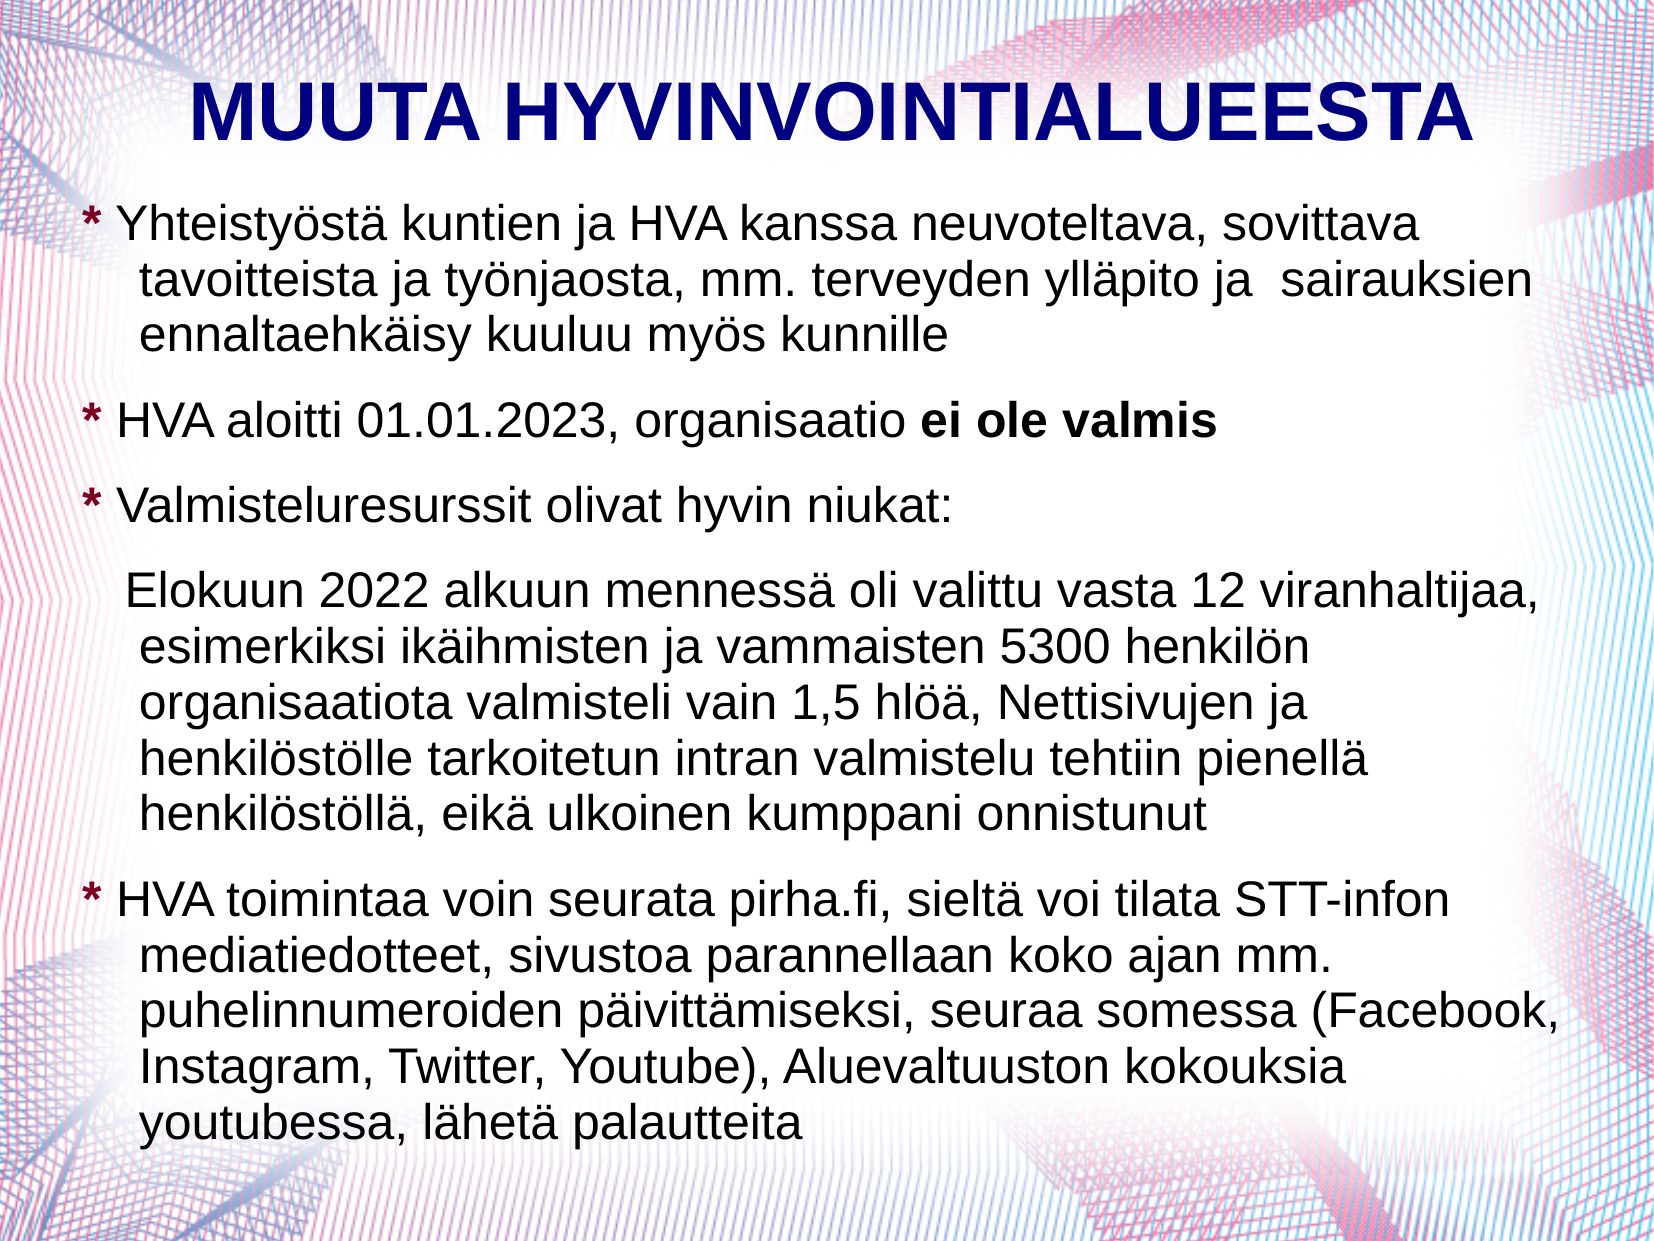

# MUUTA HYVINVOINTIALUEESTA
* Yhteistyöstä kuntien ja HVA kanssa neuvoteltava, sovittava tavoitteista ja työnjaosta, mm. terveyden ylläpito ja sairauksien ennaltaehkäisy kuuluu myös kunnille
* HVA aloitti 01.01.2023, organisaatio ei ole valmis
* Valmisteluresurssit olivat hyvin niukat:
 Elokuun 2022 alkuun mennessä oli valittu vasta 12 viranhaltijaa, esimerkiksi ikäihmisten ja vammaisten 5300 henkilön organisaatiota valmisteli vain 1,5 hlöä, Nettisivujen ja henkilöstölle tarkoitetun intran valmistelu tehtiin pienellä henkilöstöllä, eikä ulkoinen kumppani onnistunut
* HVA toimintaa voin seurata pirha.fi, sieltä voi tilata STT-infon mediatiedotteet, sivustoa parannellaan koko ajan mm. puhelinnumeroiden päivittämiseksi, seuraa somessa (Facebook, Instagram, Twitter, Youtube), Aluevaltuuston kokouksia youtubessa, lähetä palautteita